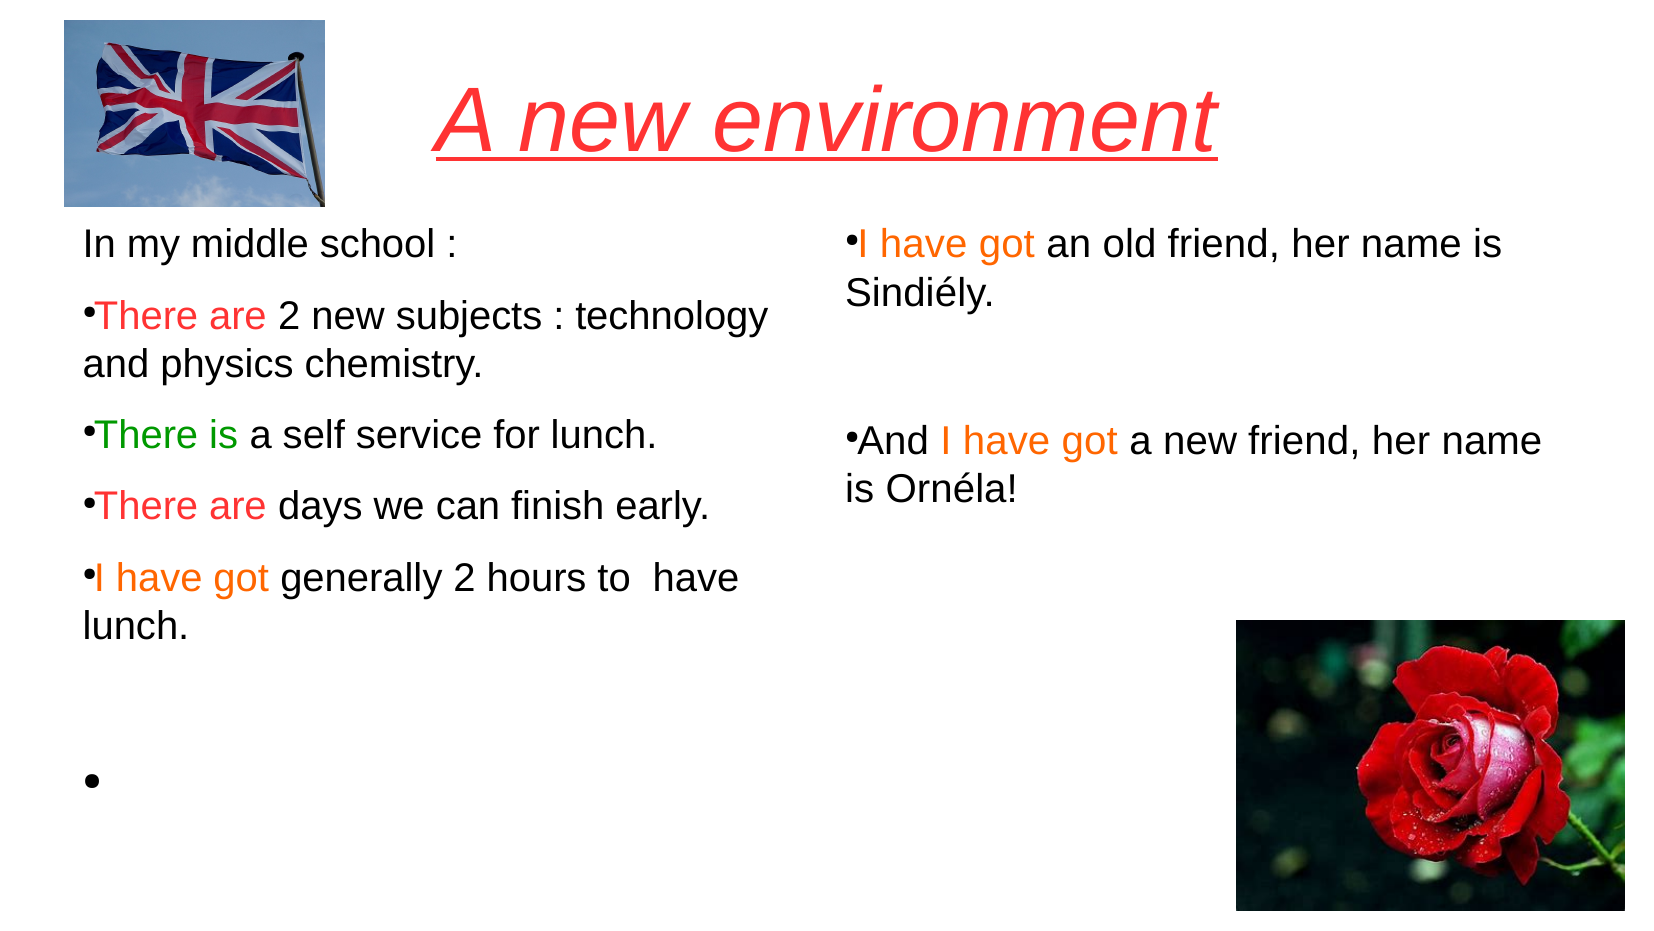

# A new environment
In my middle school :
There are 2 new subjects : technology and physics chemistry.
There is a self service for lunch.
There are days we can finish early.
I have got generally 2 hours to have lunch.
I have got an old friend, her name is Sindiély.
And I have got a new friend, her name is Ornéla!